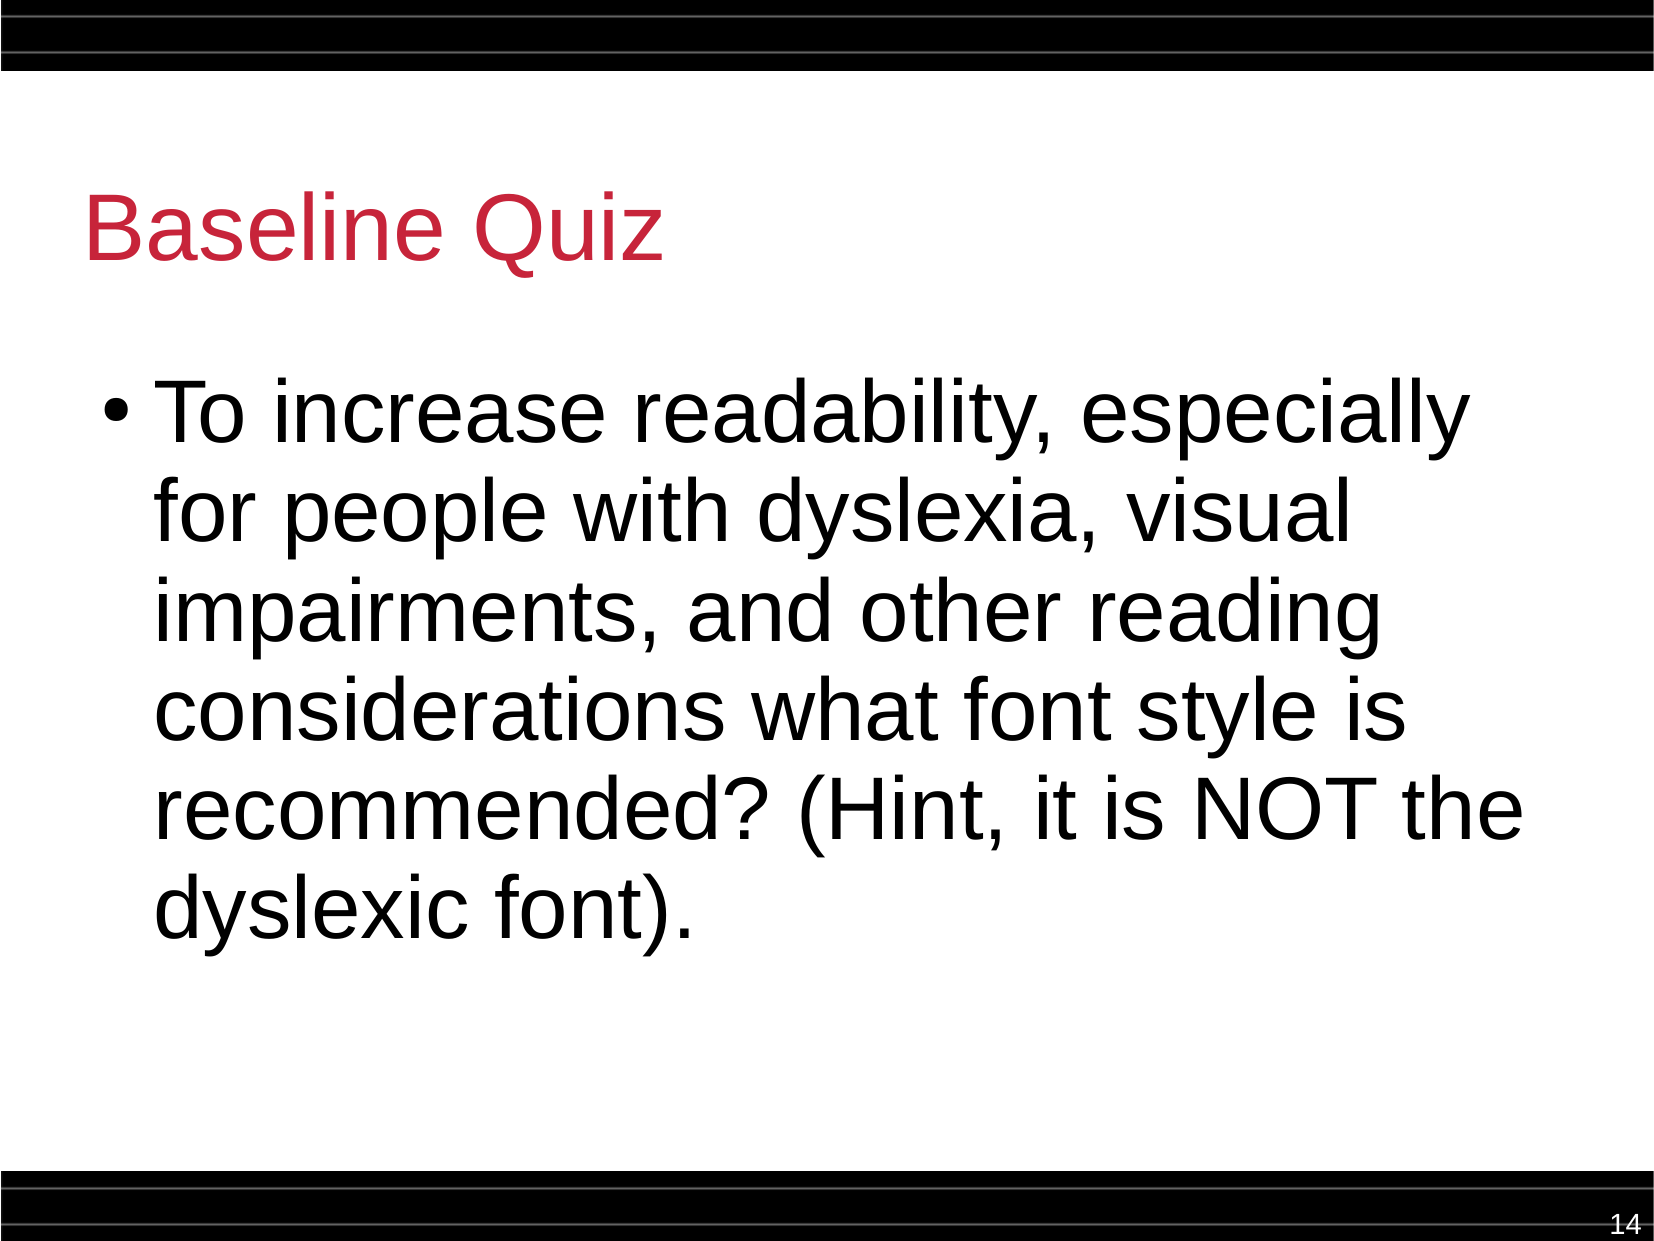

# Baseline Quiz
To increase readability, especially for people with dyslexia, visual impairments, and other reading considerations what font style is recommended? (Hint, it is NOT the dyslexic font).